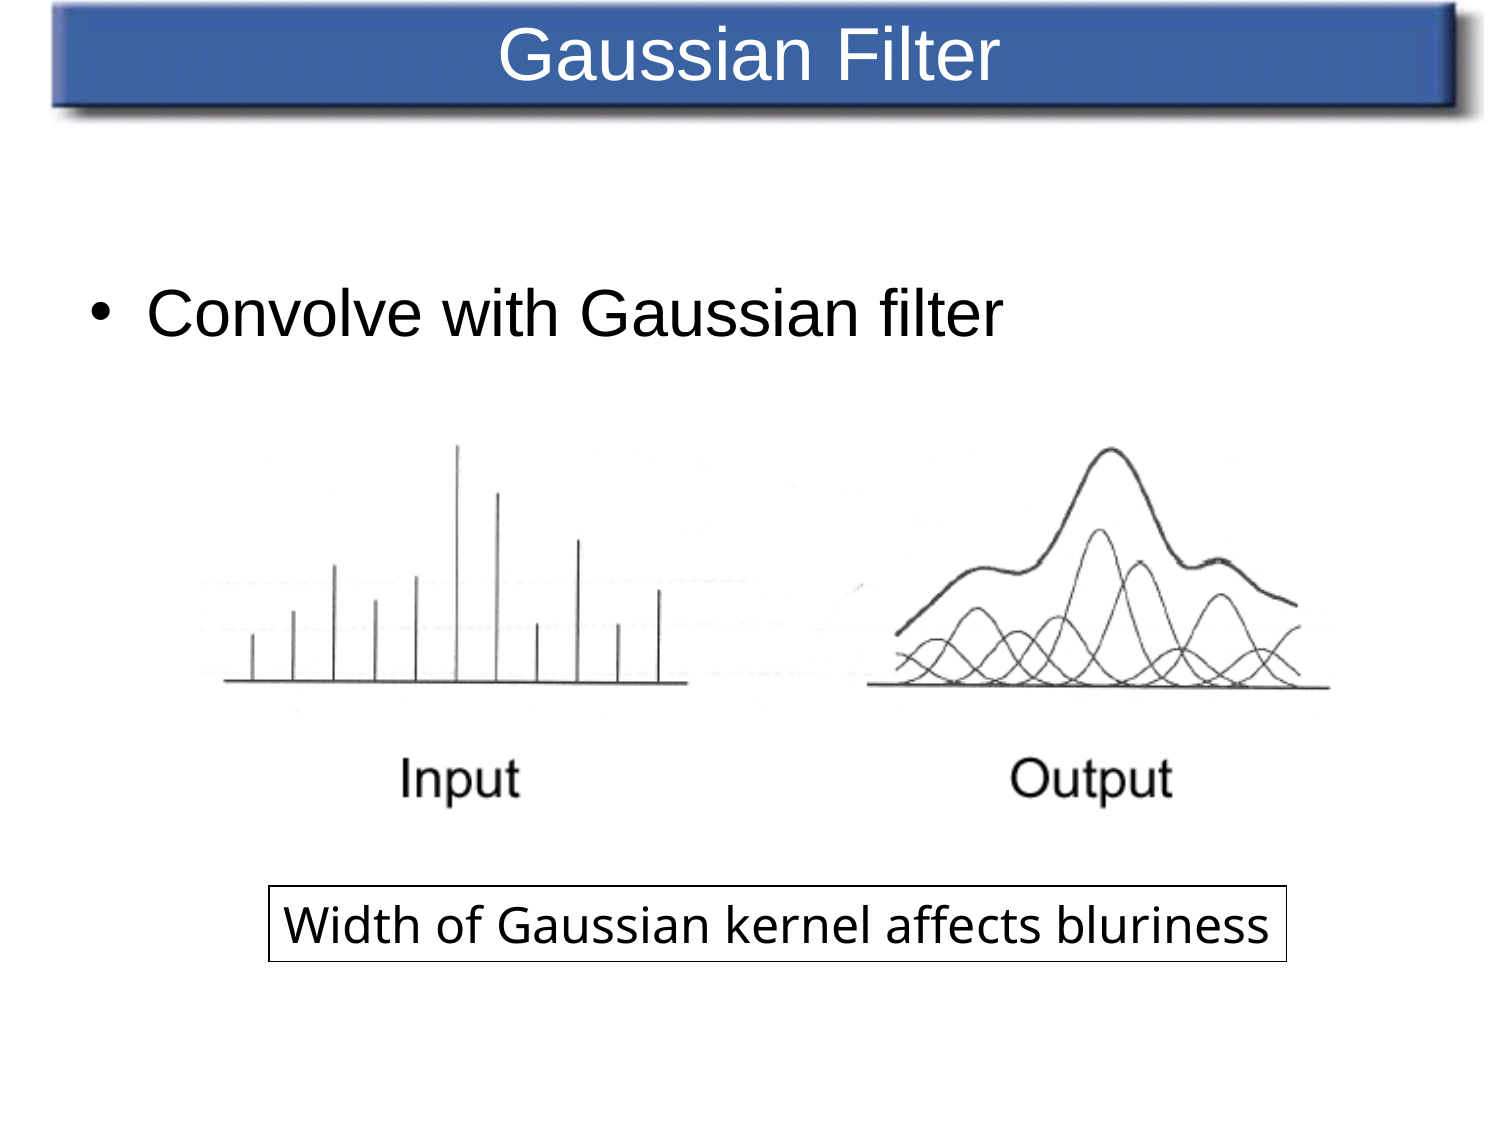

# Gaussian Filter
Convolve with Gaussian filter
Width of Gaussian kernel affects bluriness